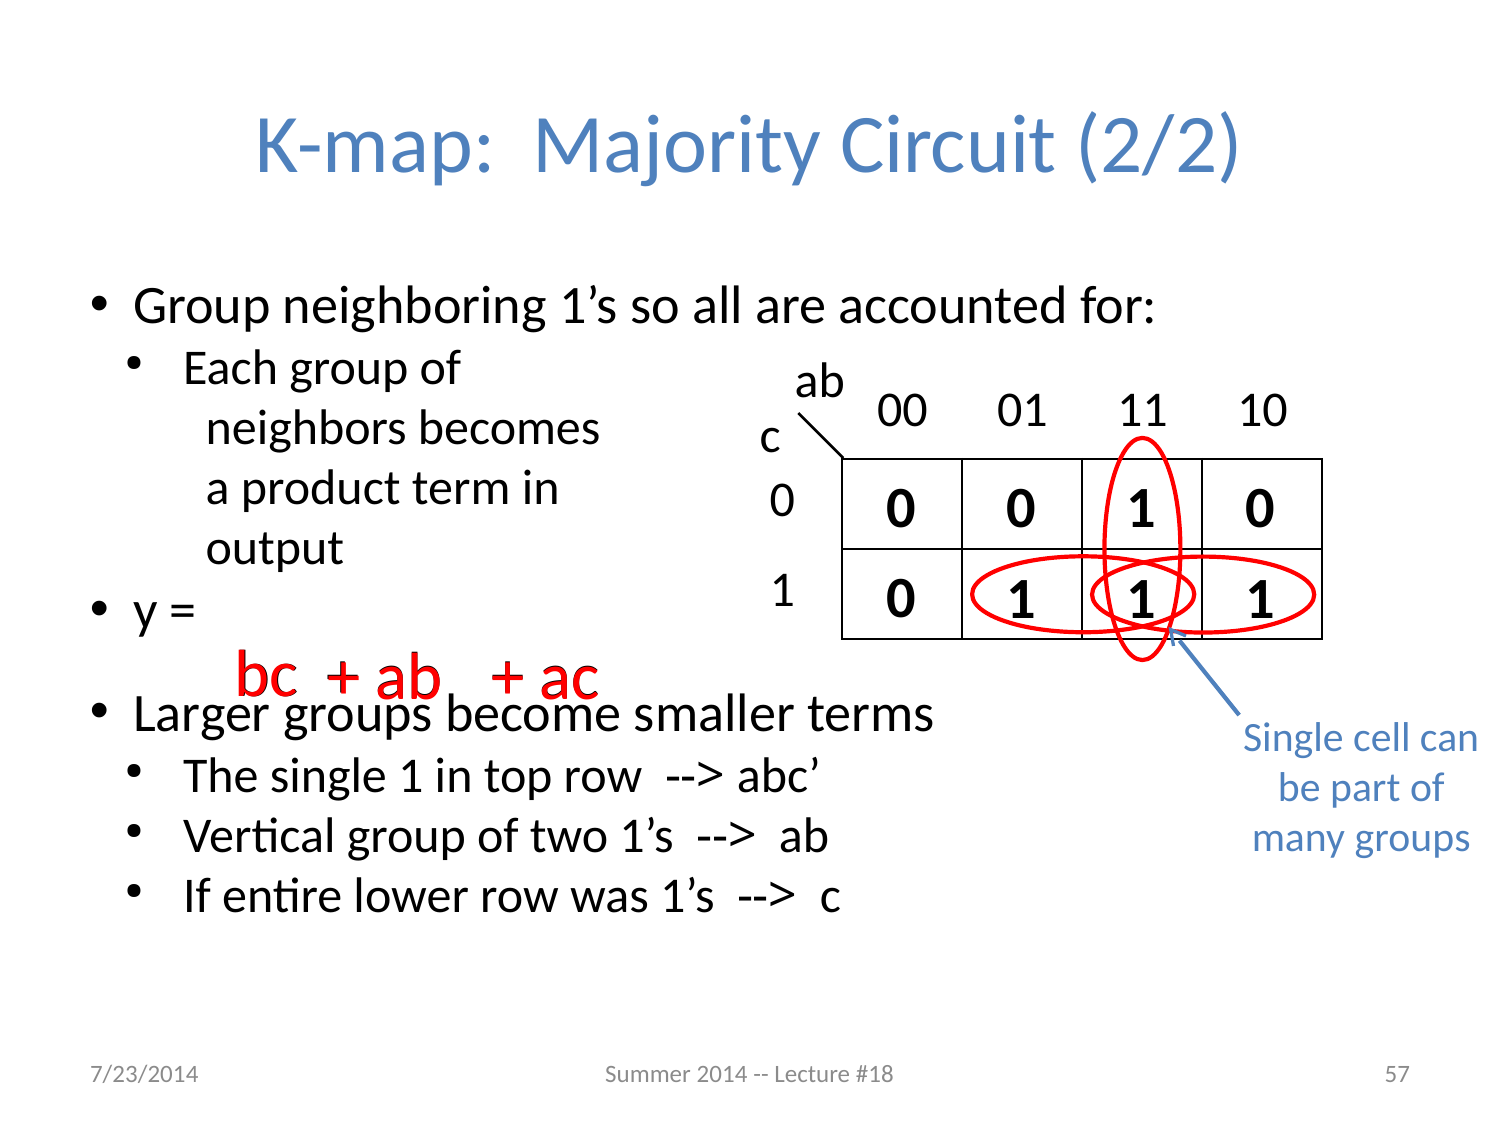

# K-map: Majority Circuit (2/2)
 Group neighboring 1’s so all are accounted for:
 Each group of
 neighbors becomes
 a product term in
 output
 y =
 Larger groups become smaller terms
 The single 1 in top row --> abc’
 Vertical group of two 1’s --> ab
 If entire lower row was 1’s --> c
ab
c
| | 00 | 01 | 11 | 10 |
| --- | --- | --- | --- | --- |
| 0 | | | | |
| 1 | | | | |
0
0
0
1
1
1
0
1
bc
bc
+ ab
 + ac
+ ab
 + ac
Single cell can be part of many groups
7/23/2014
Summer 2014 -- Lecture #18